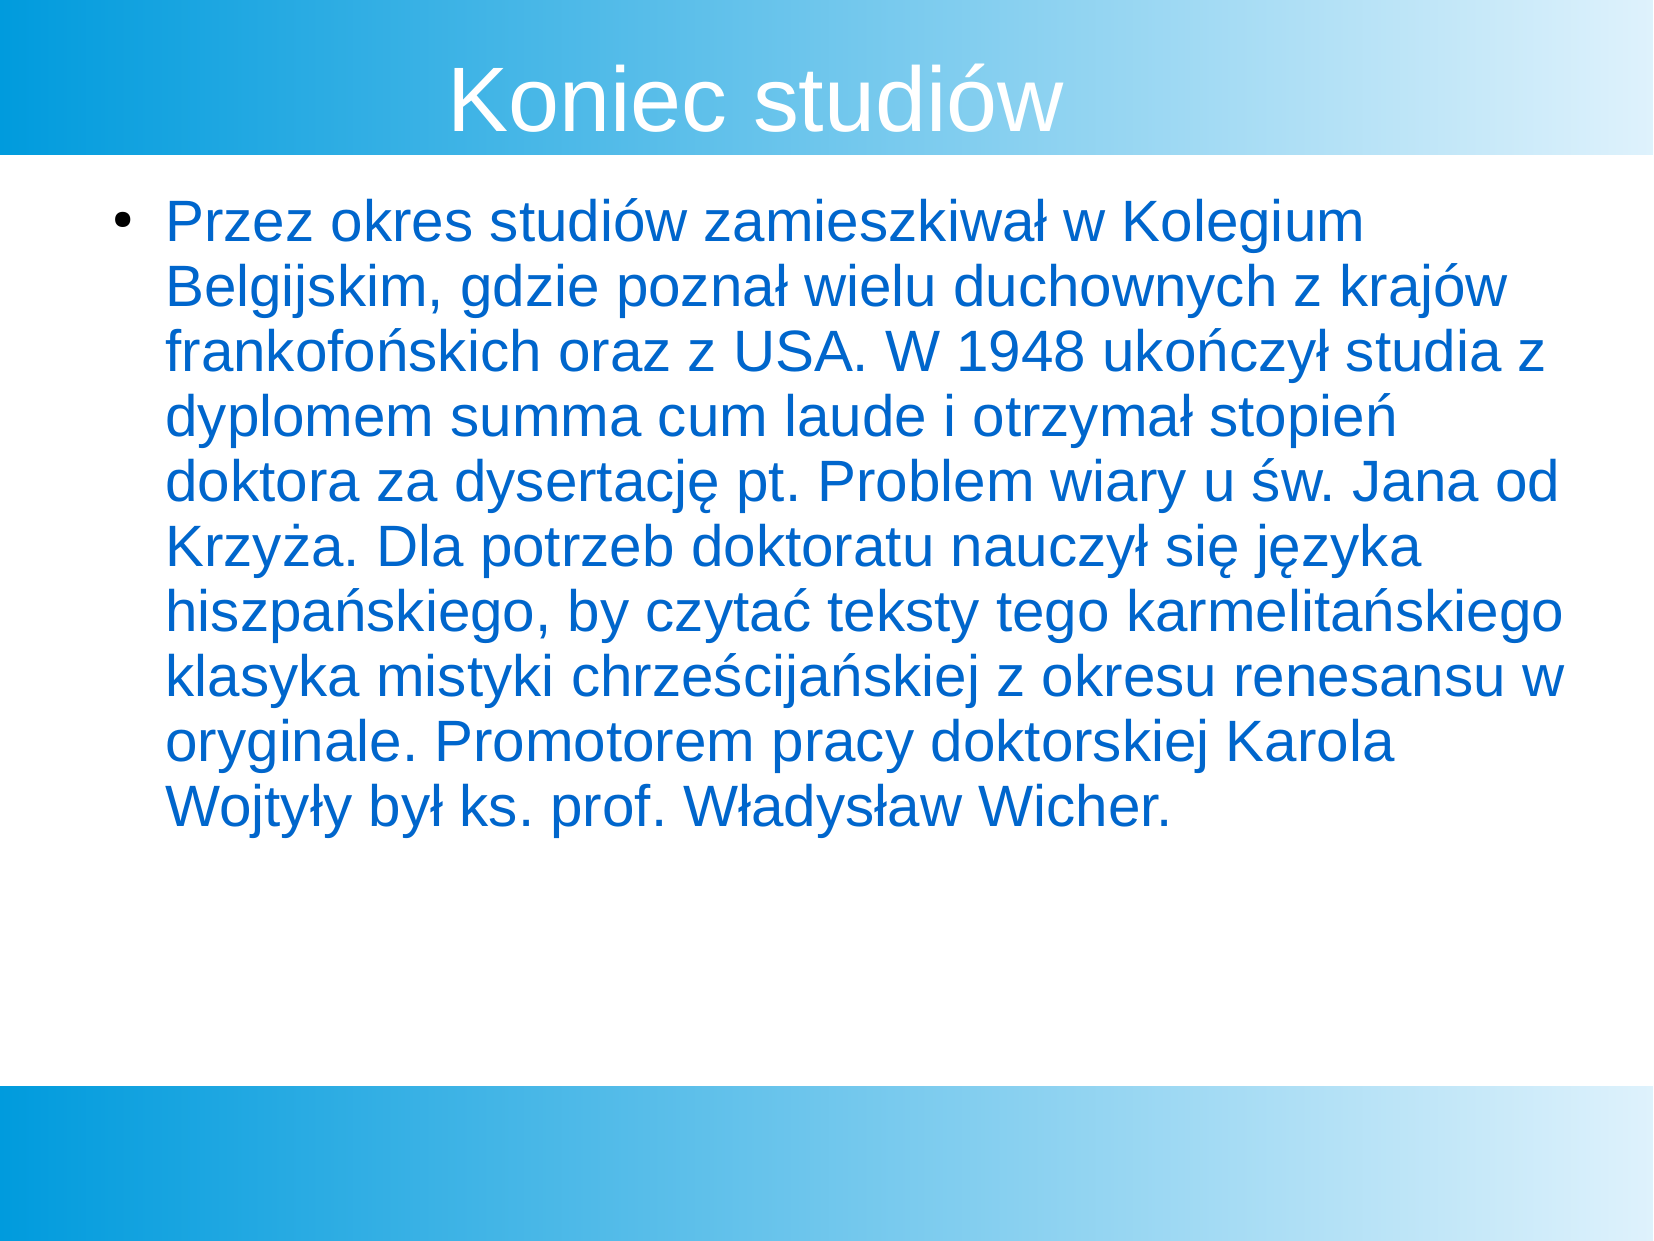

# Koniec studiów
Przez okres studiów zamieszkiwał w Kolegium Belgijskim, gdzie poznał wielu duchownych z krajów frankofońskich oraz z USA. W 1948 ukończył studia z dyplomem summa cum laude i otrzymał stopień doktora za dysertację pt. Problem wiary u św. Jana od Krzyża. Dla potrzeb doktoratu nauczył się języka hiszpańskiego, by czytać teksty tego karmelitańskiego klasyka mistyki chrześcijańskiej z okresu renesansu w oryginale. Promotorem pracy doktorskiej Karola Wojtyły był ks. prof. Władysław Wicher.